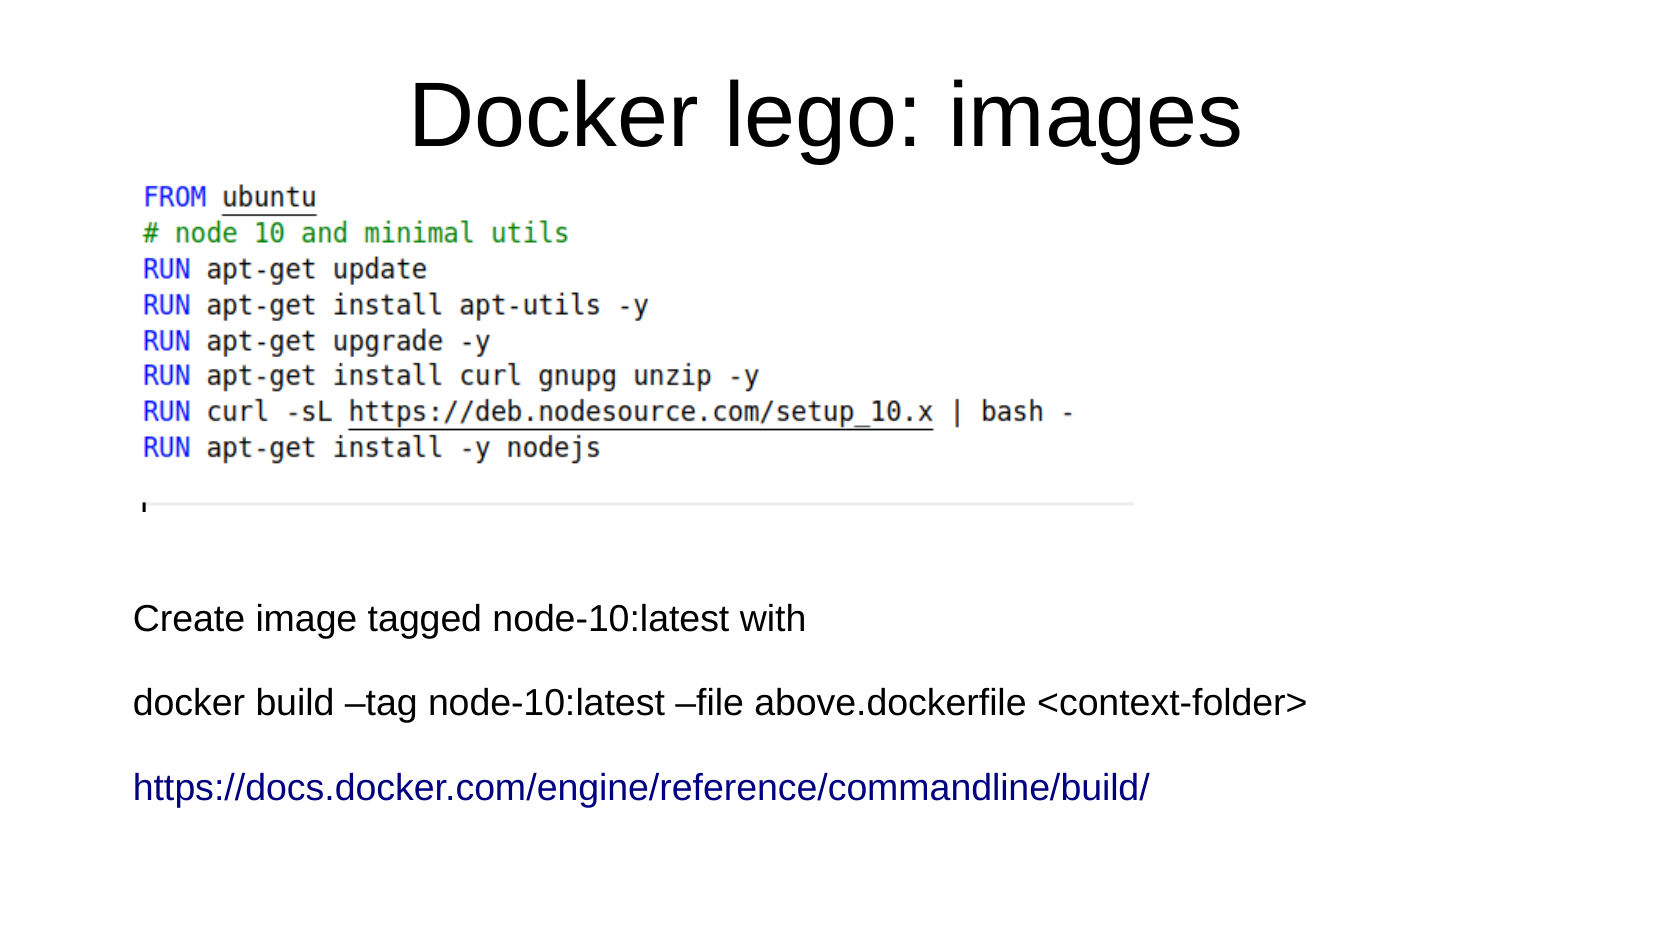

# Docker lego: images
Create image tagged node-10:latest with
docker build –tag node-10:latest –file above.dockerfile <context-folder>
https://docs.docker.com/engine/reference/commandline/build/